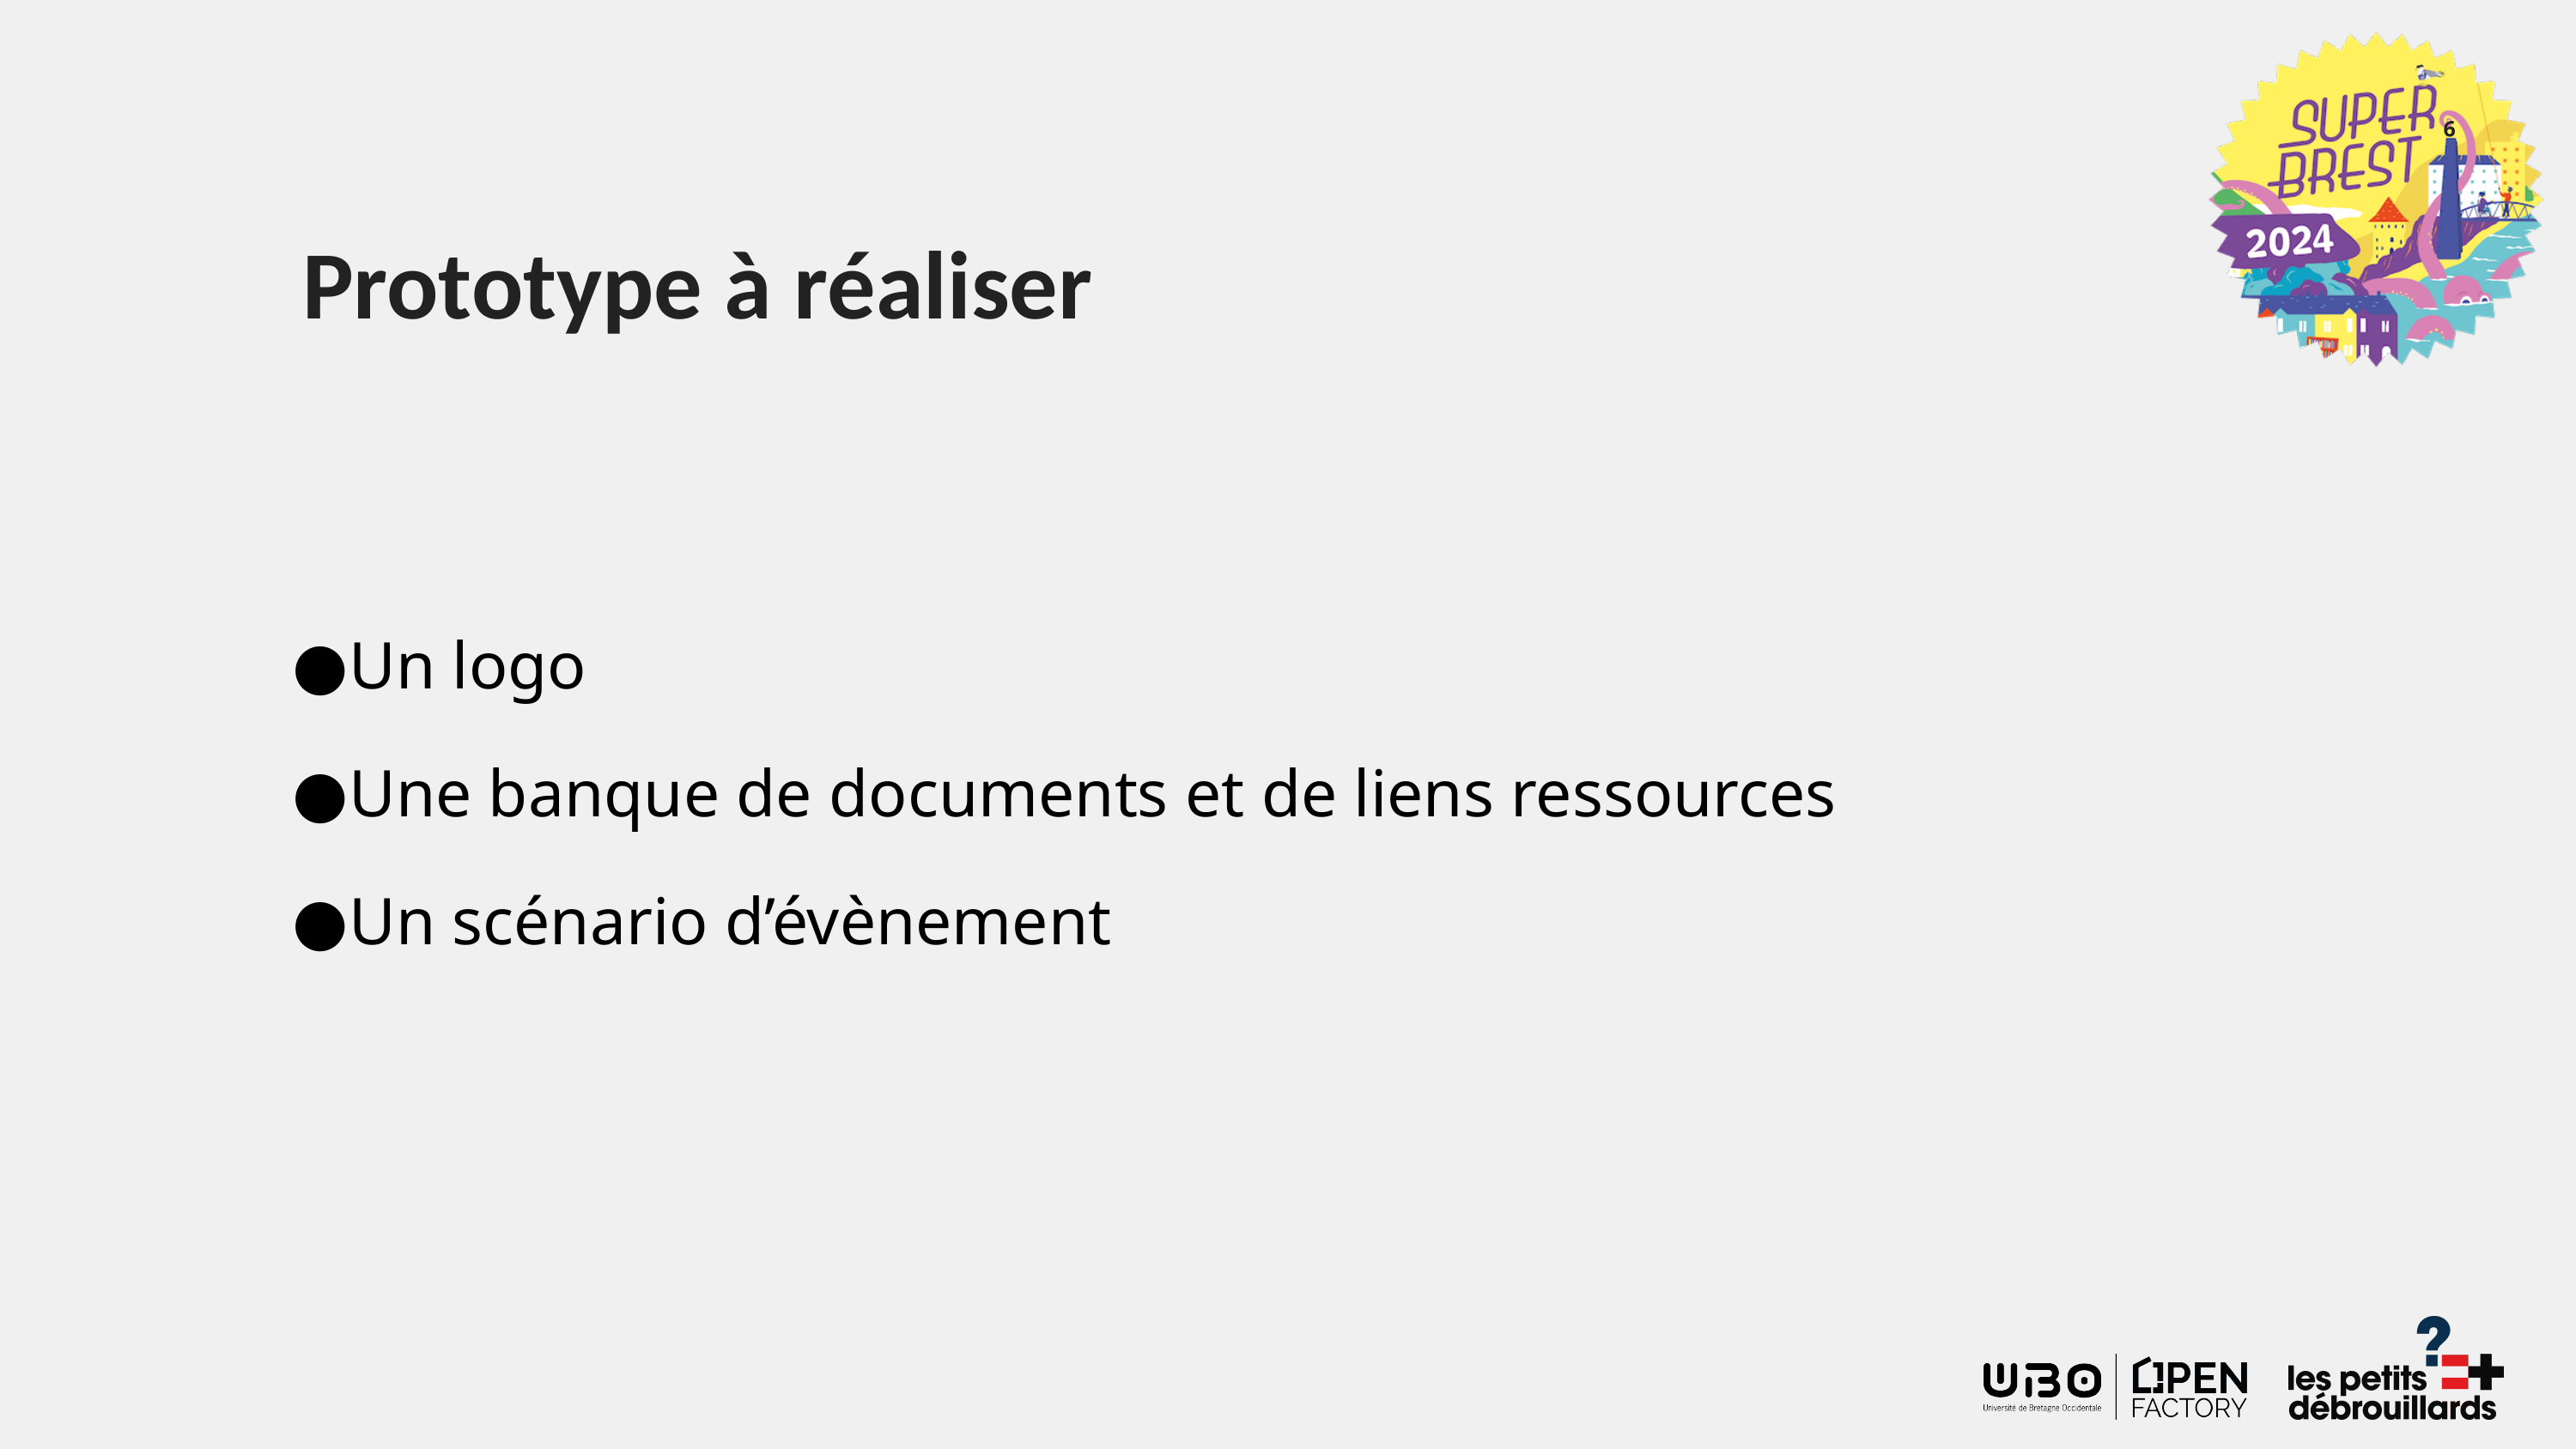

# Prototype à réaliser
Un logo
Une banque de documents et de liens ressources
Un scénario d’évènement